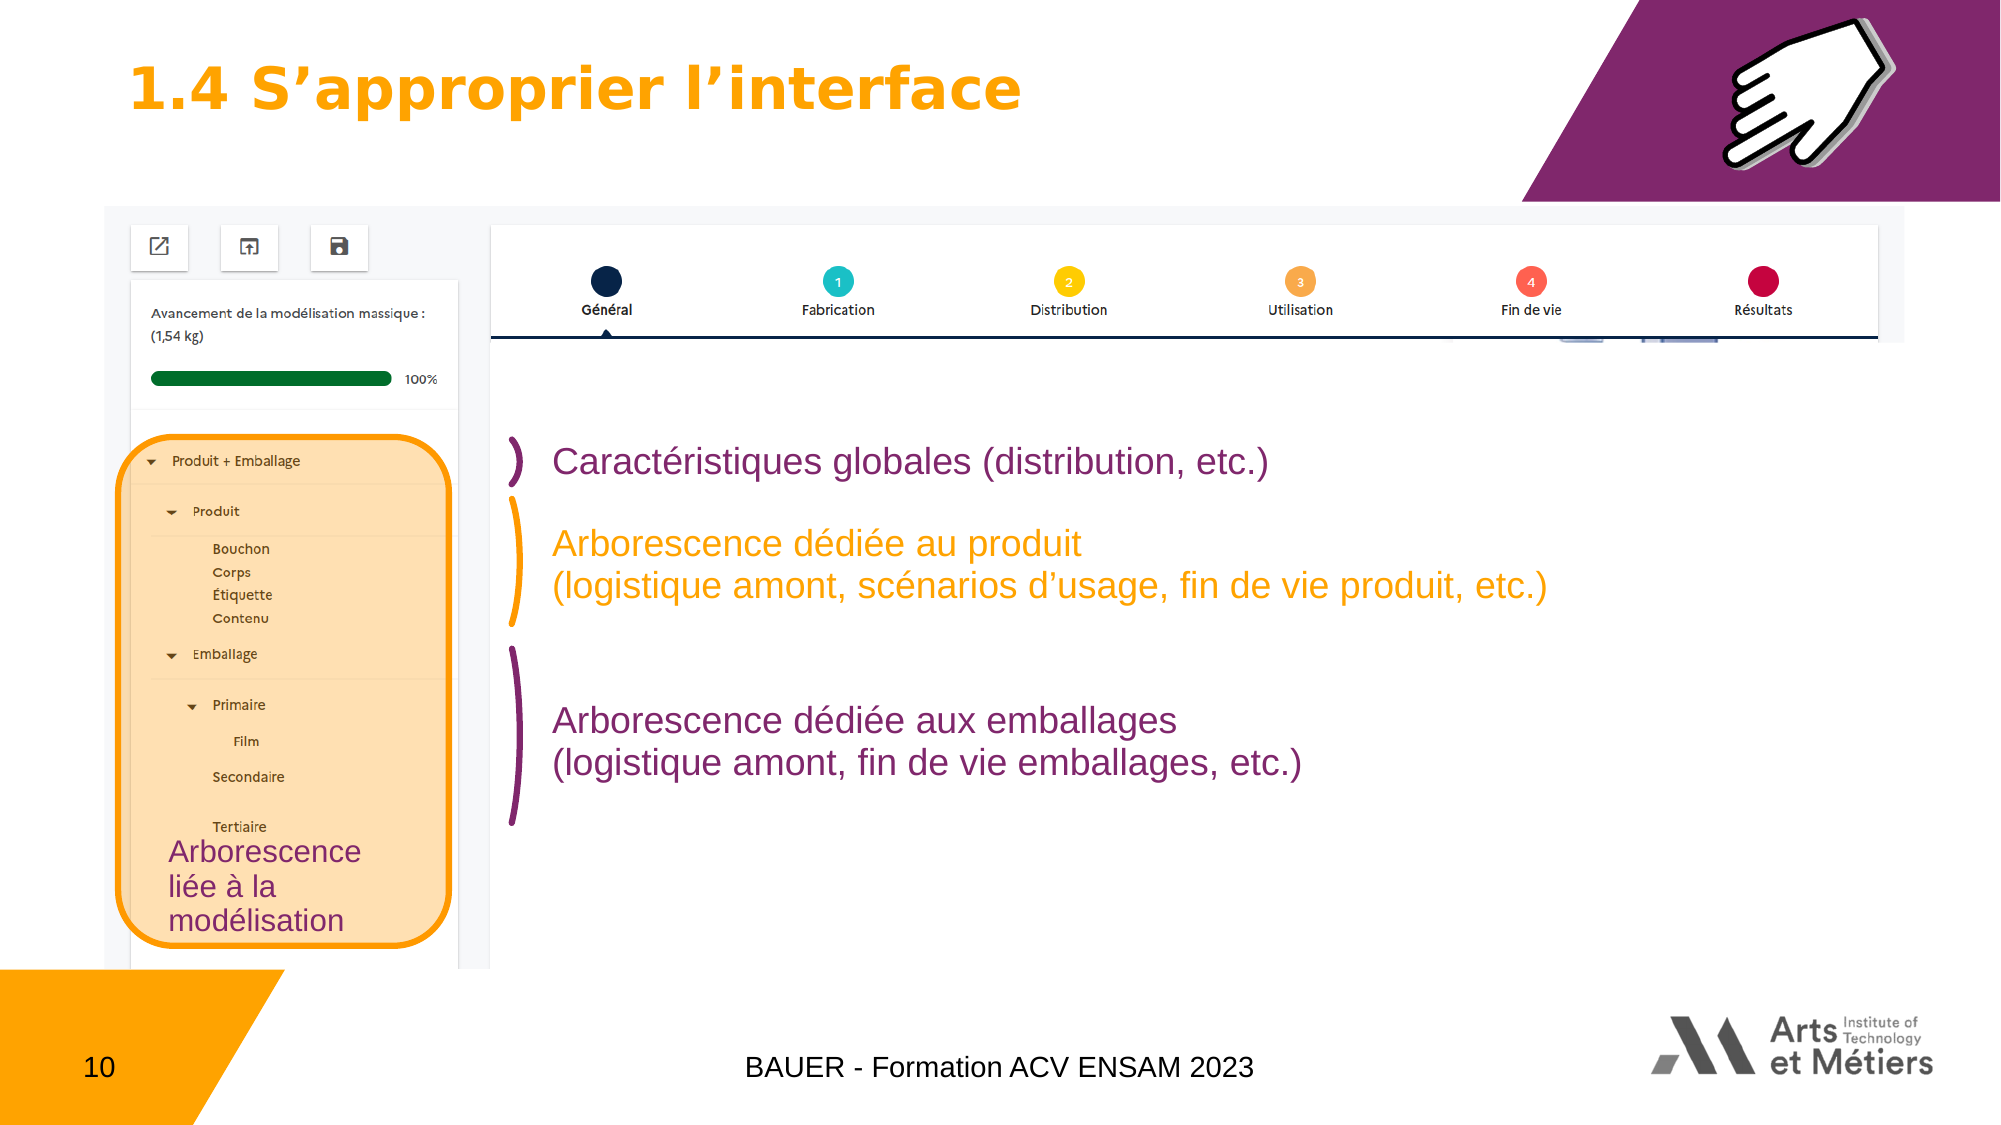

# 1.4 S’approprier l’interface
Espace de travail (ici étape ‘Général’)
Caractéristiques globales (distribution, etc.)
Arborescence dédiée au produit
(logistique amont, scénarios d’usage, fin de vie produit, etc.)
Arborescence dédiée aux emballages
(logistique amont, fin de vie emballages, etc.)
Arborescence liée à la modélisation